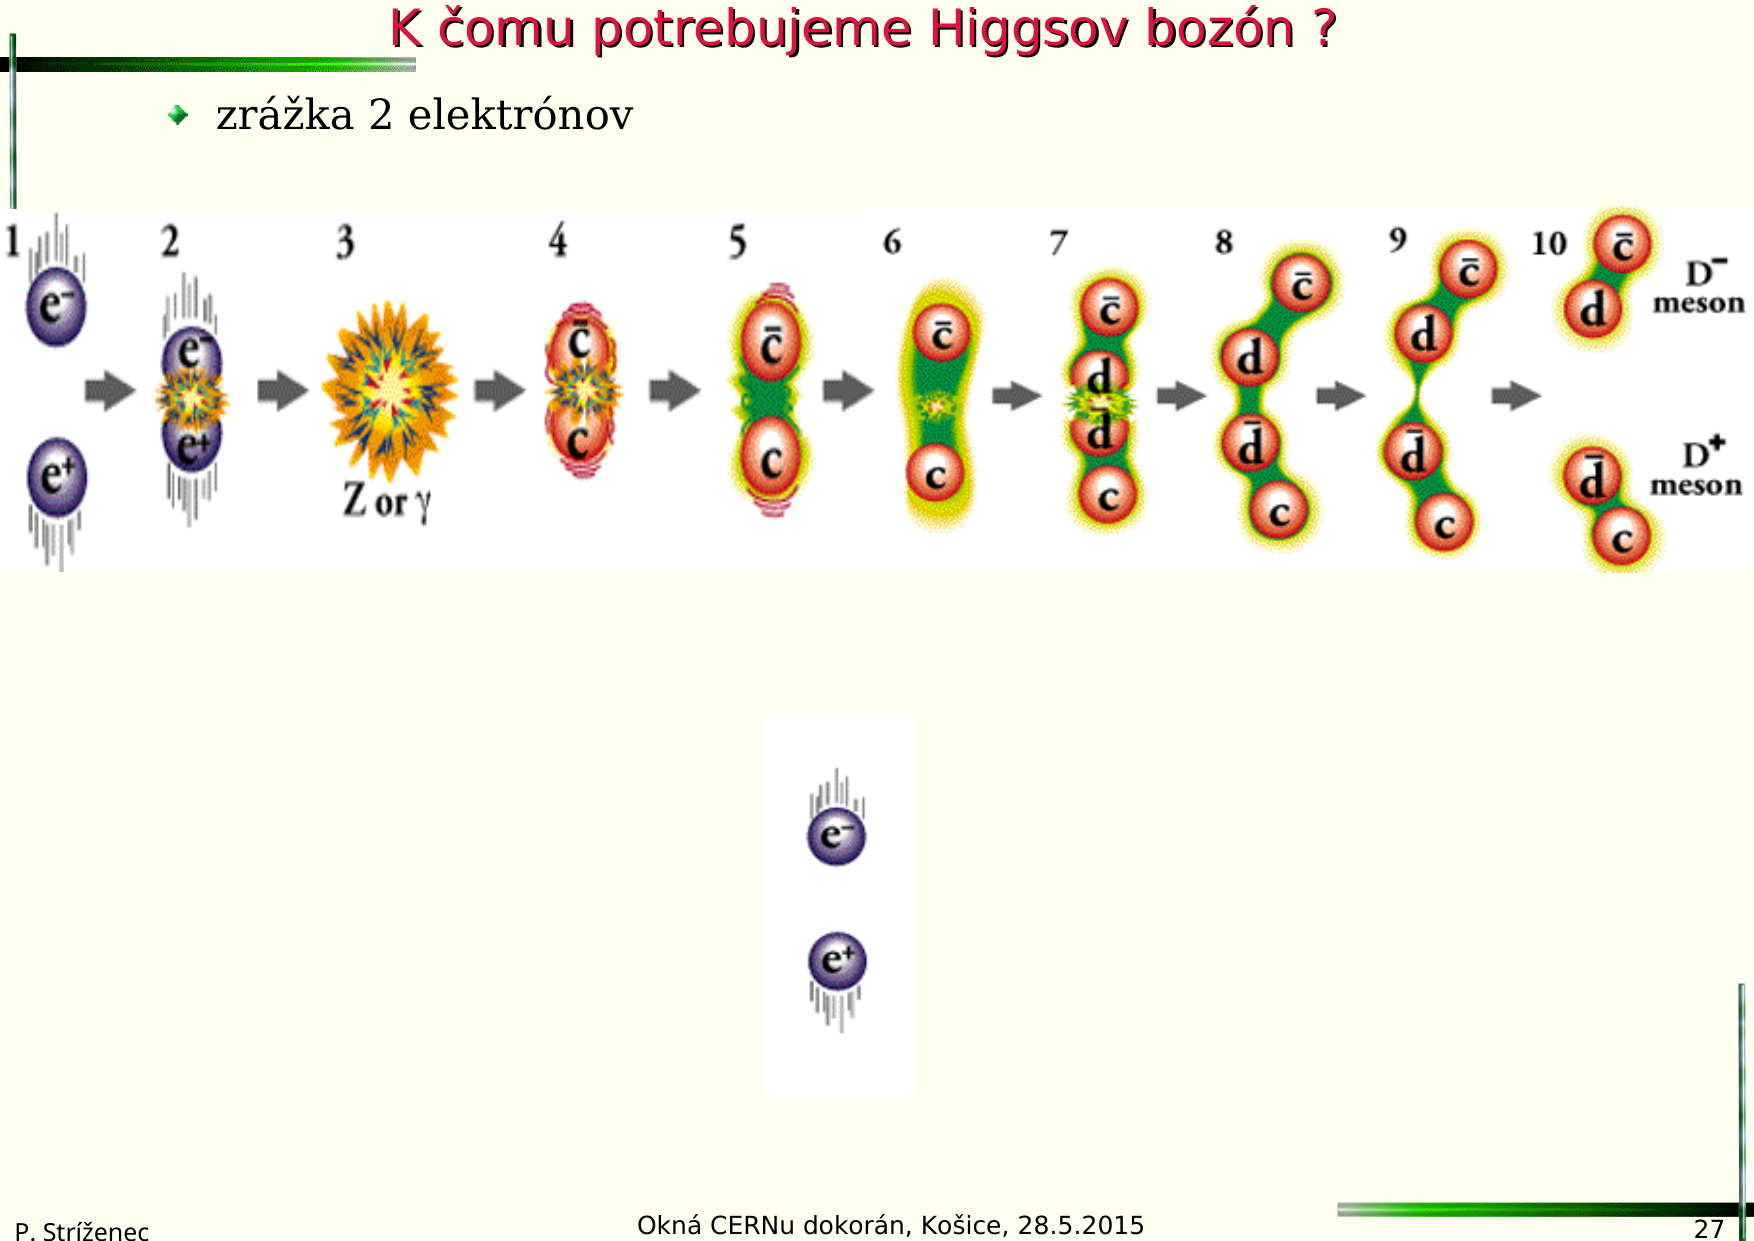

K čomu potrebujeme Higgsov bozón ?
# zrážka 2 elektrónov
Okná CERNu dokorán, Košice, 28.5.2015
P. Stríženec